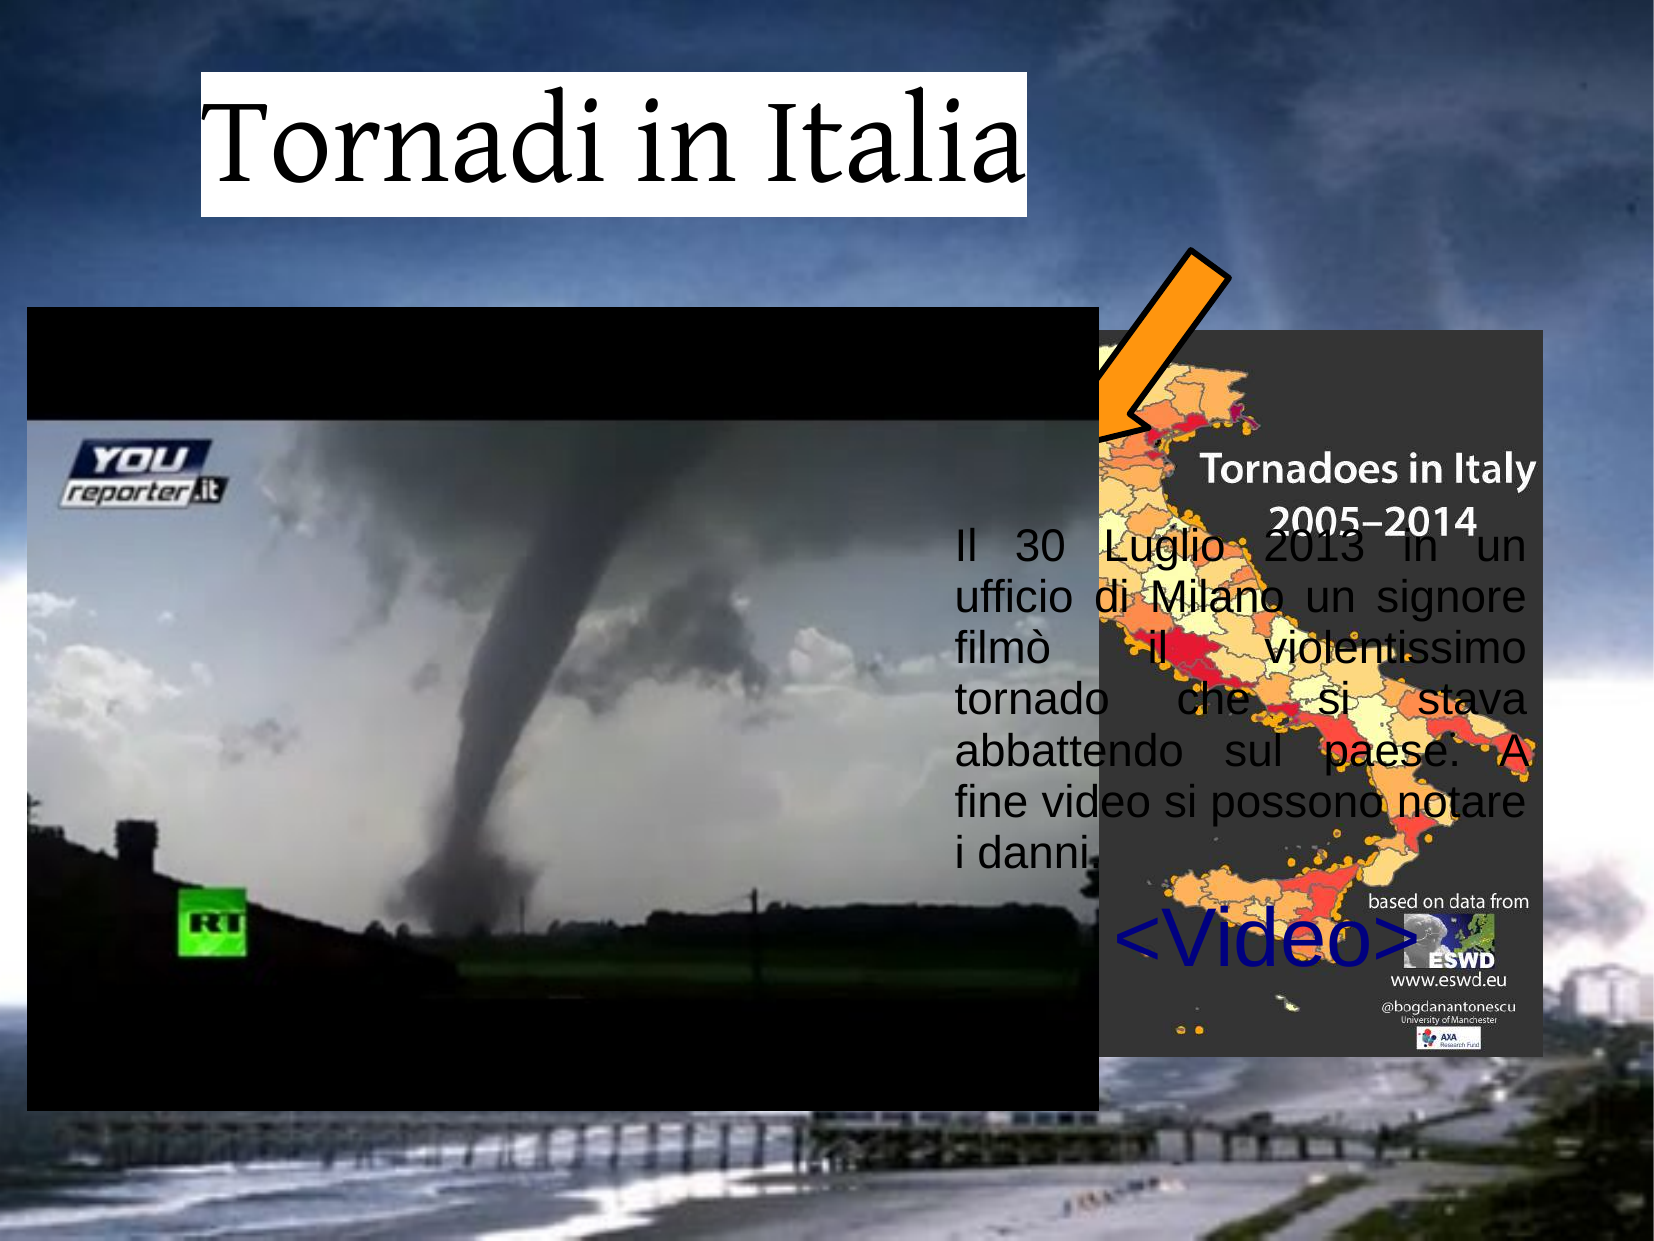

# Tornadi in Italia
L'Italia non è uno dei paesi con la più alta incidenza di trombe d'aria a livello mondiale, ma è sempre stato uno tra i paesi europei con la più alta incidenza.La regione più colpita è il Veneto, nel quale si è verificata l'unica tromba d'aria di intensità F5 mai accaduta nel Paese.Secondo recenti studi, l'incidenza delle trombe d'aria in Italia è destinata a salire, mantenendo stabili i ritmi che si sono verificati negli ultimi 30 anni. Uno dei tornado più violenti mai abbattutisi sull'Italia è quello che ha colpito la zona di Broni (Pavia) il 16 giugno 1957.
Il 30 Luglio 2013 in un ufficio di Milano un signore filmò il violentissimo tornado che si stava abbattendo sul paese. A fine video si possono notare i danni.
<Video>